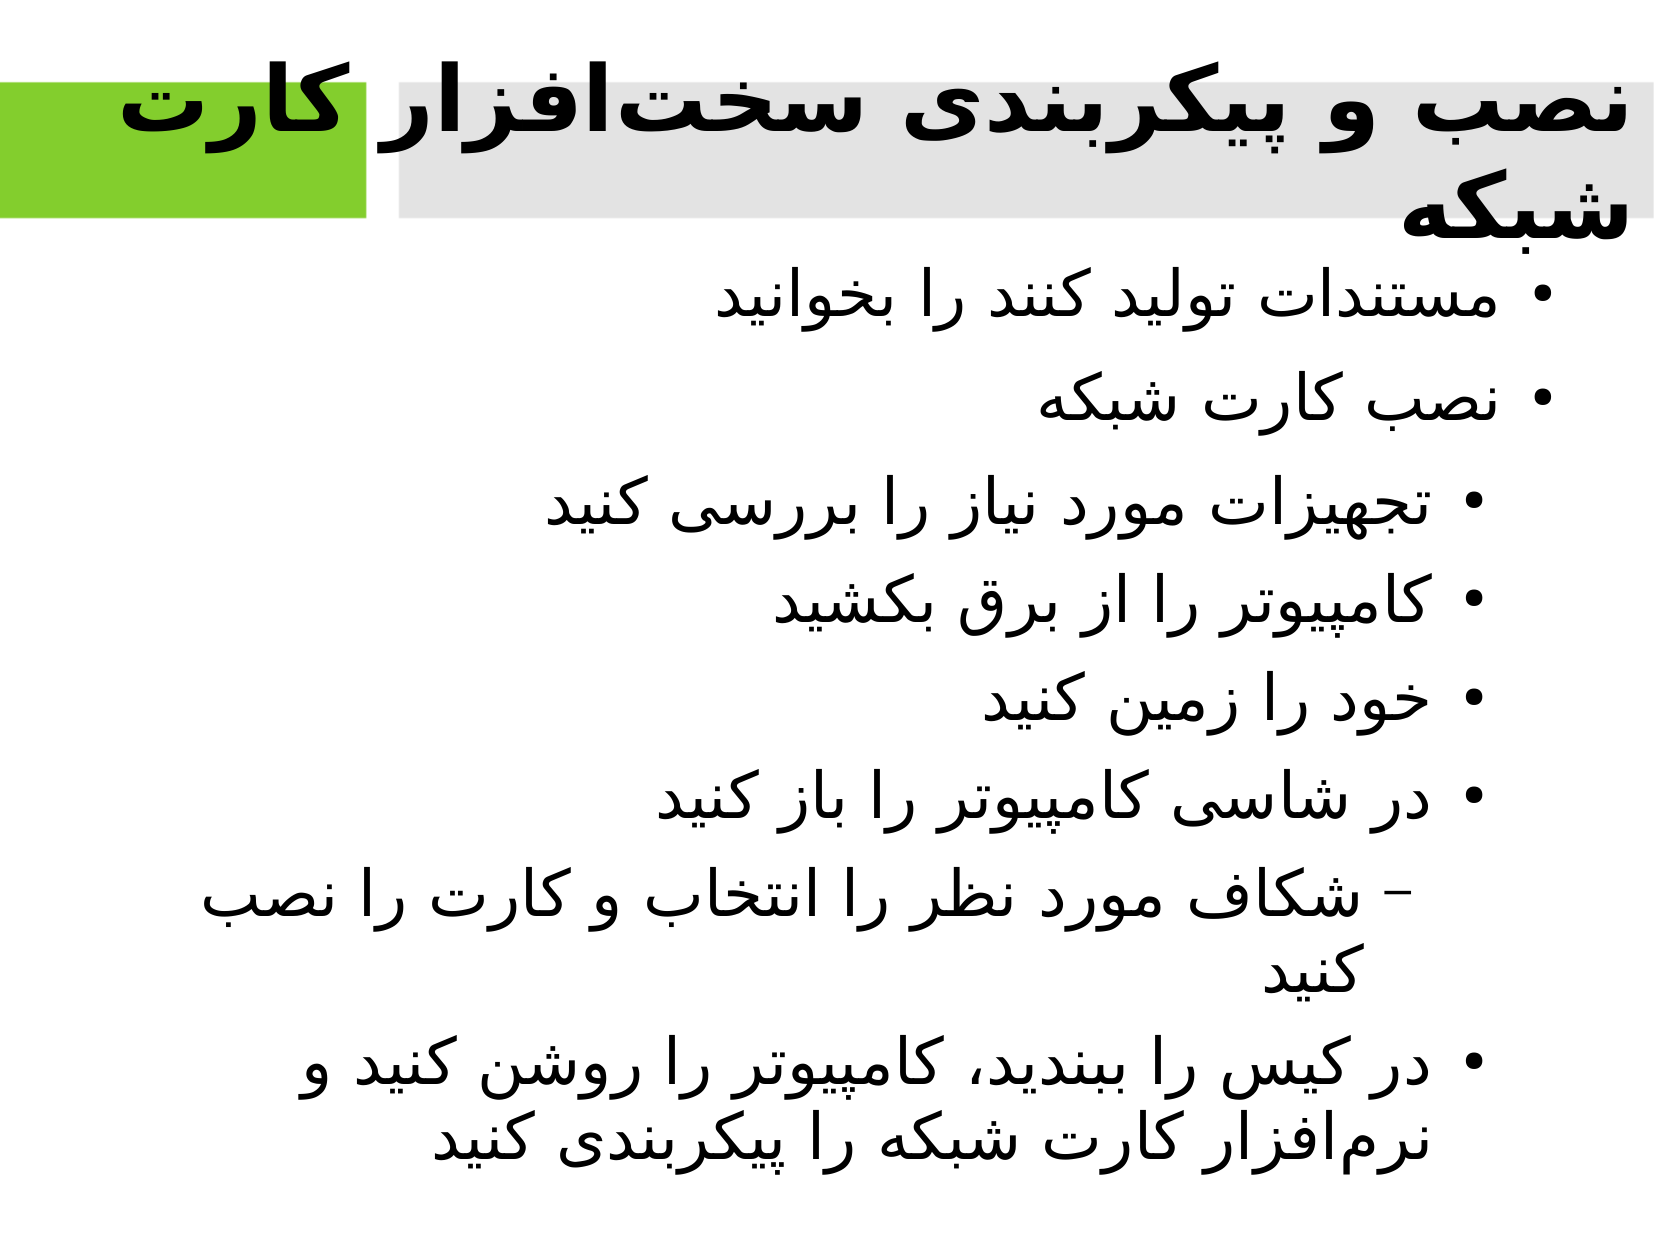

# نصب و پیکربندی سخت‌افزار کارت شبکه
مستندات تولید کنند را بخوانید
نصب کارت شبکه
تجهیزات مورد نیاز را بررسی کنید
کامپیوتر را از برق بکشید
خود را زمین کنید
در شاسی کامپیوتر را باز کنید
شکاف مورد نظر را انتخاب و کارت را نصب کنید
در کیس را ببندید، کامپیوتر را روشن کنید و نرم‌افزار کارت شبکه را پیکربندی کنید